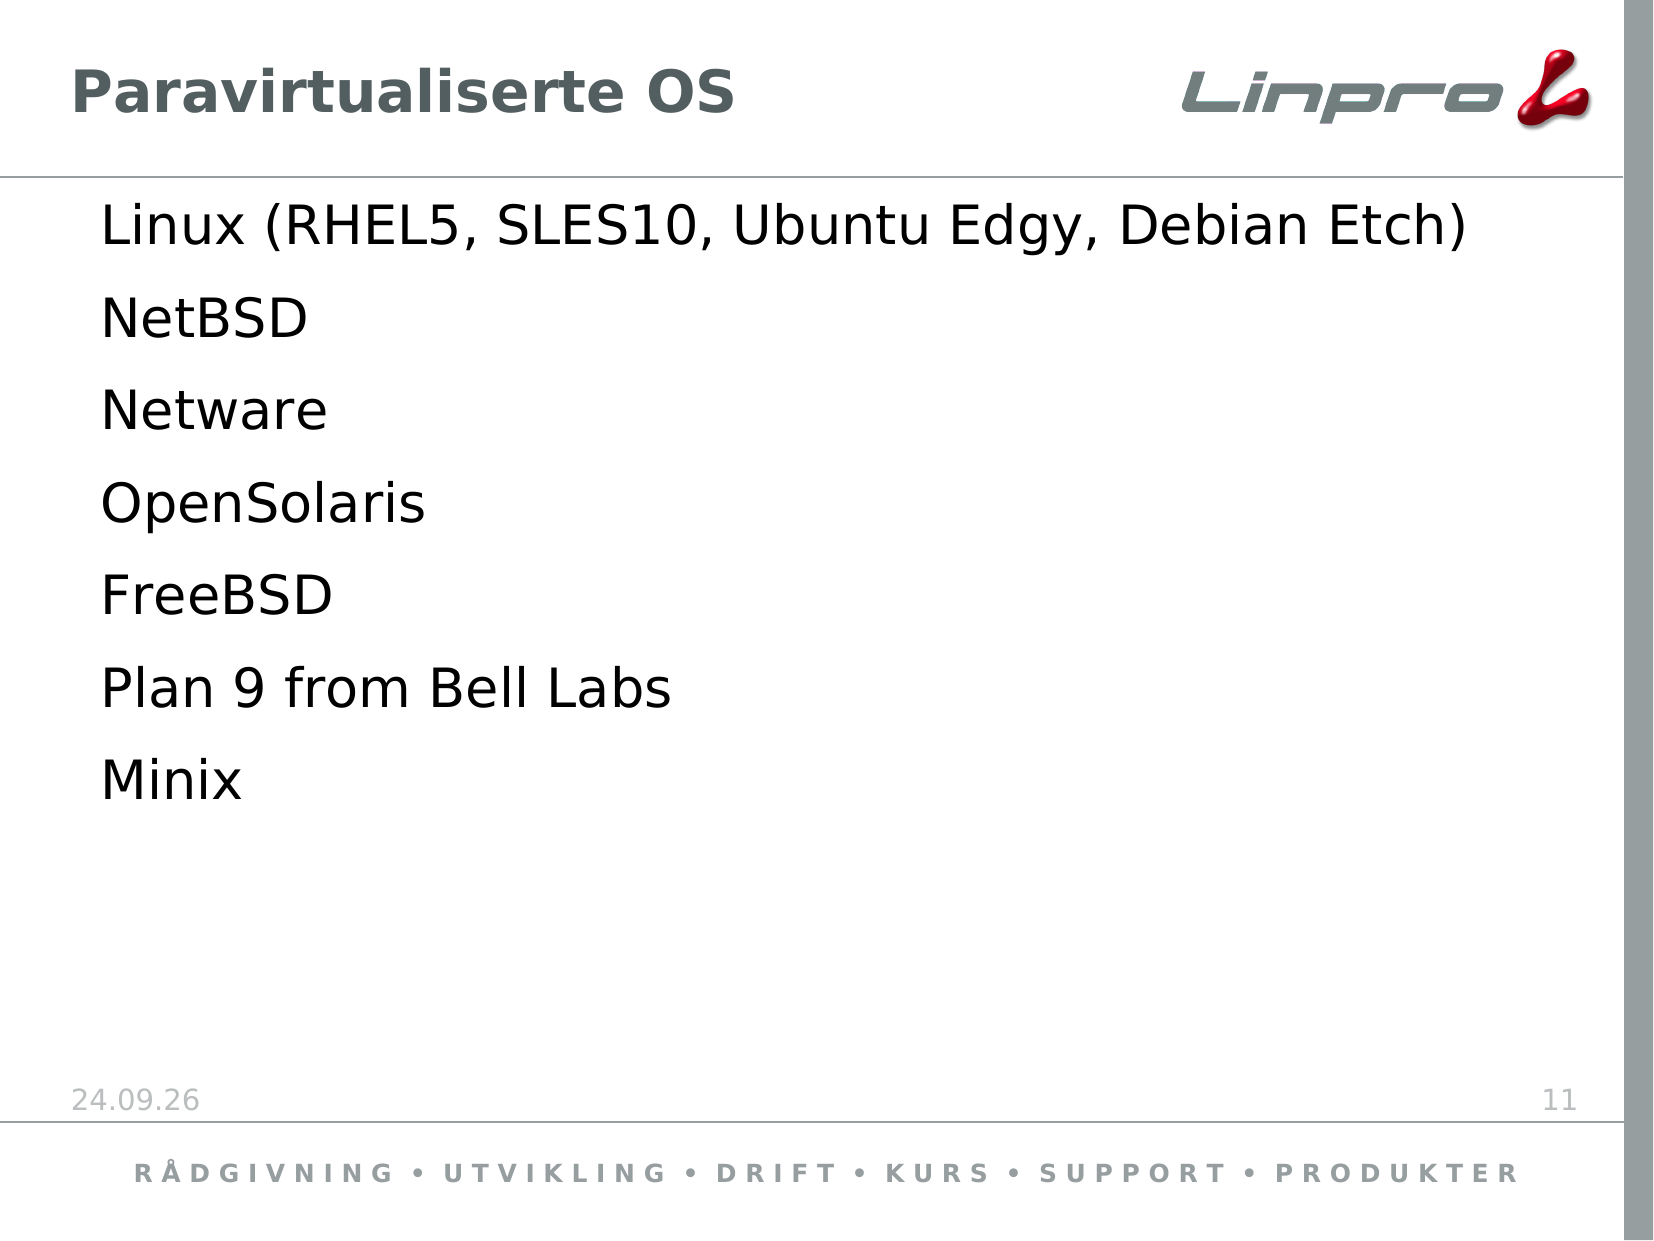

# Paravirtualiserte OS
Linux (RHEL5, SLES10, Ubuntu Edgy, Debian Etch)
NetBSD
Netware
OpenSolaris
FreeBSD
Plan 9 from Bell Labs
Minix
11